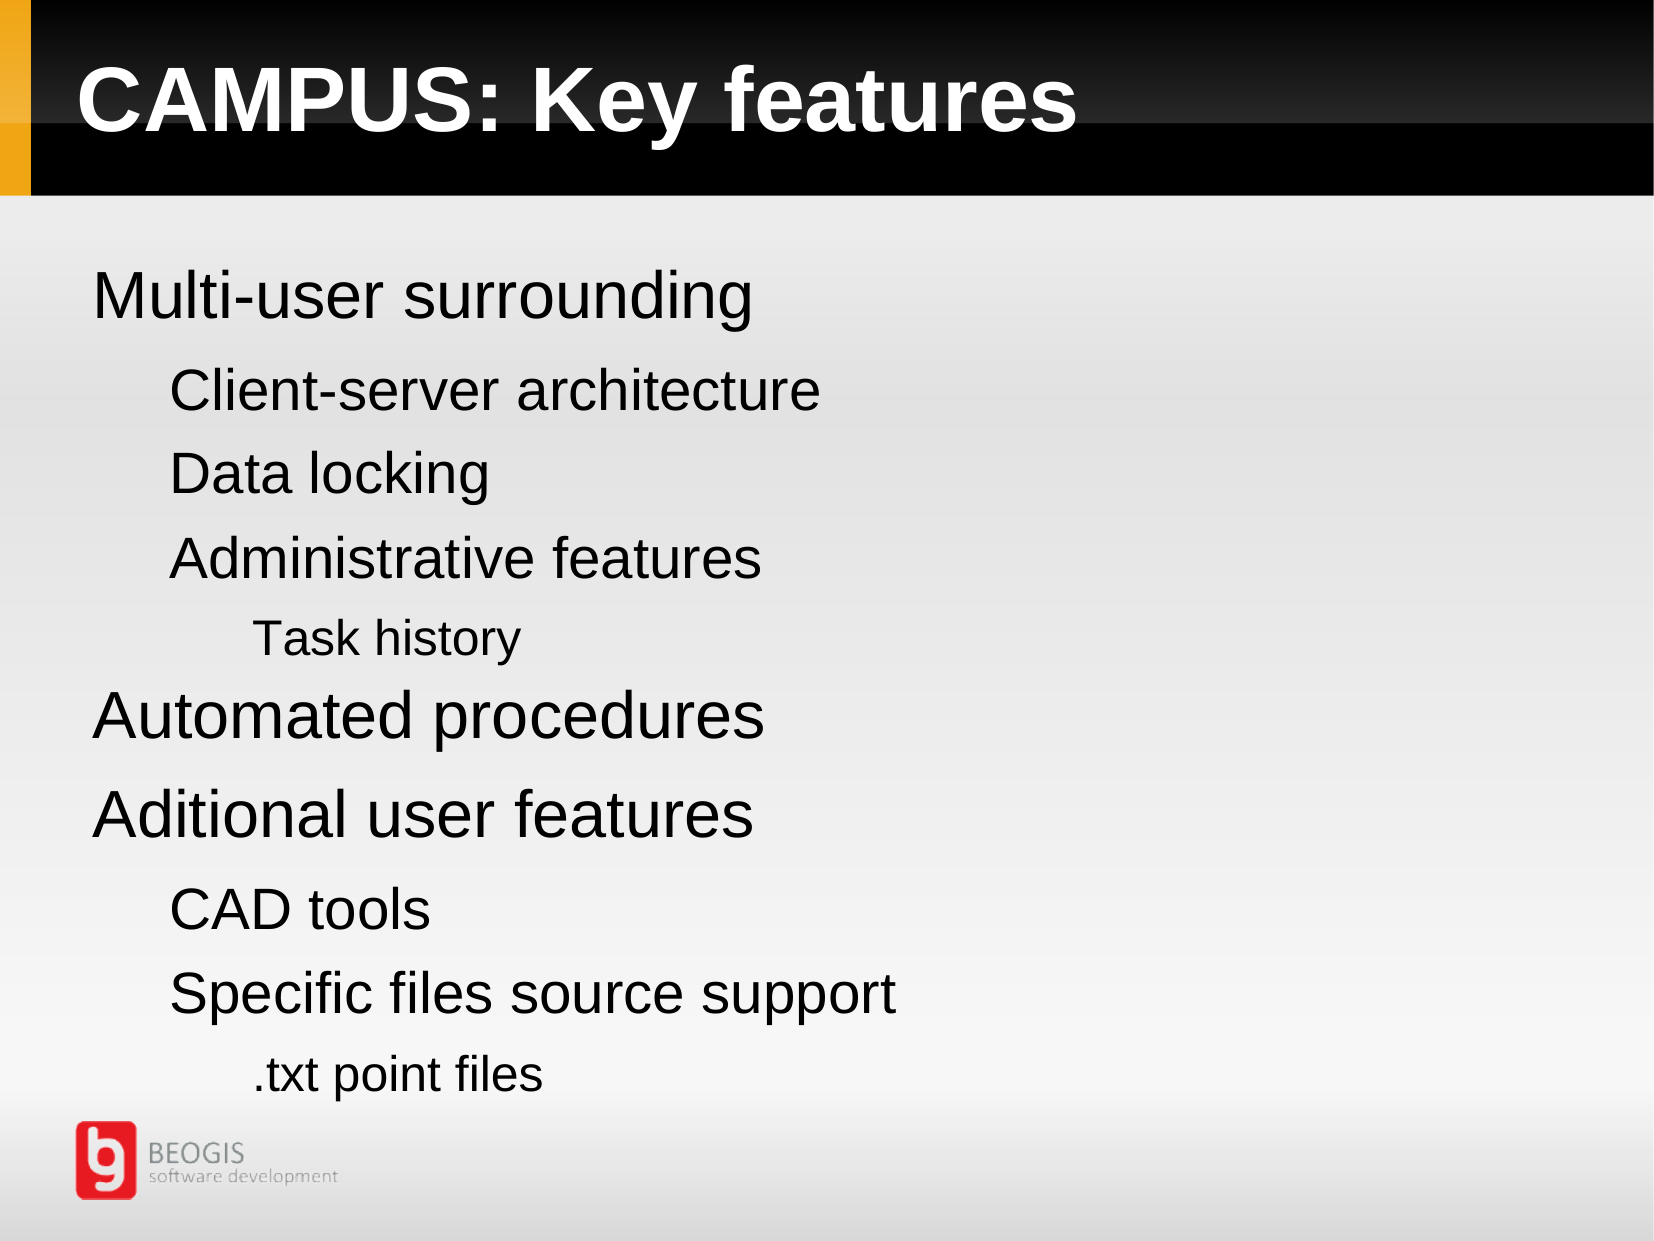

# CAMPUS: Key features
Multi-user surrounding
Client-server architecture
Data locking
Administrative features
Task history
Automated procedures
Aditional user features
CAD tools
Specific files source support
.txt point files